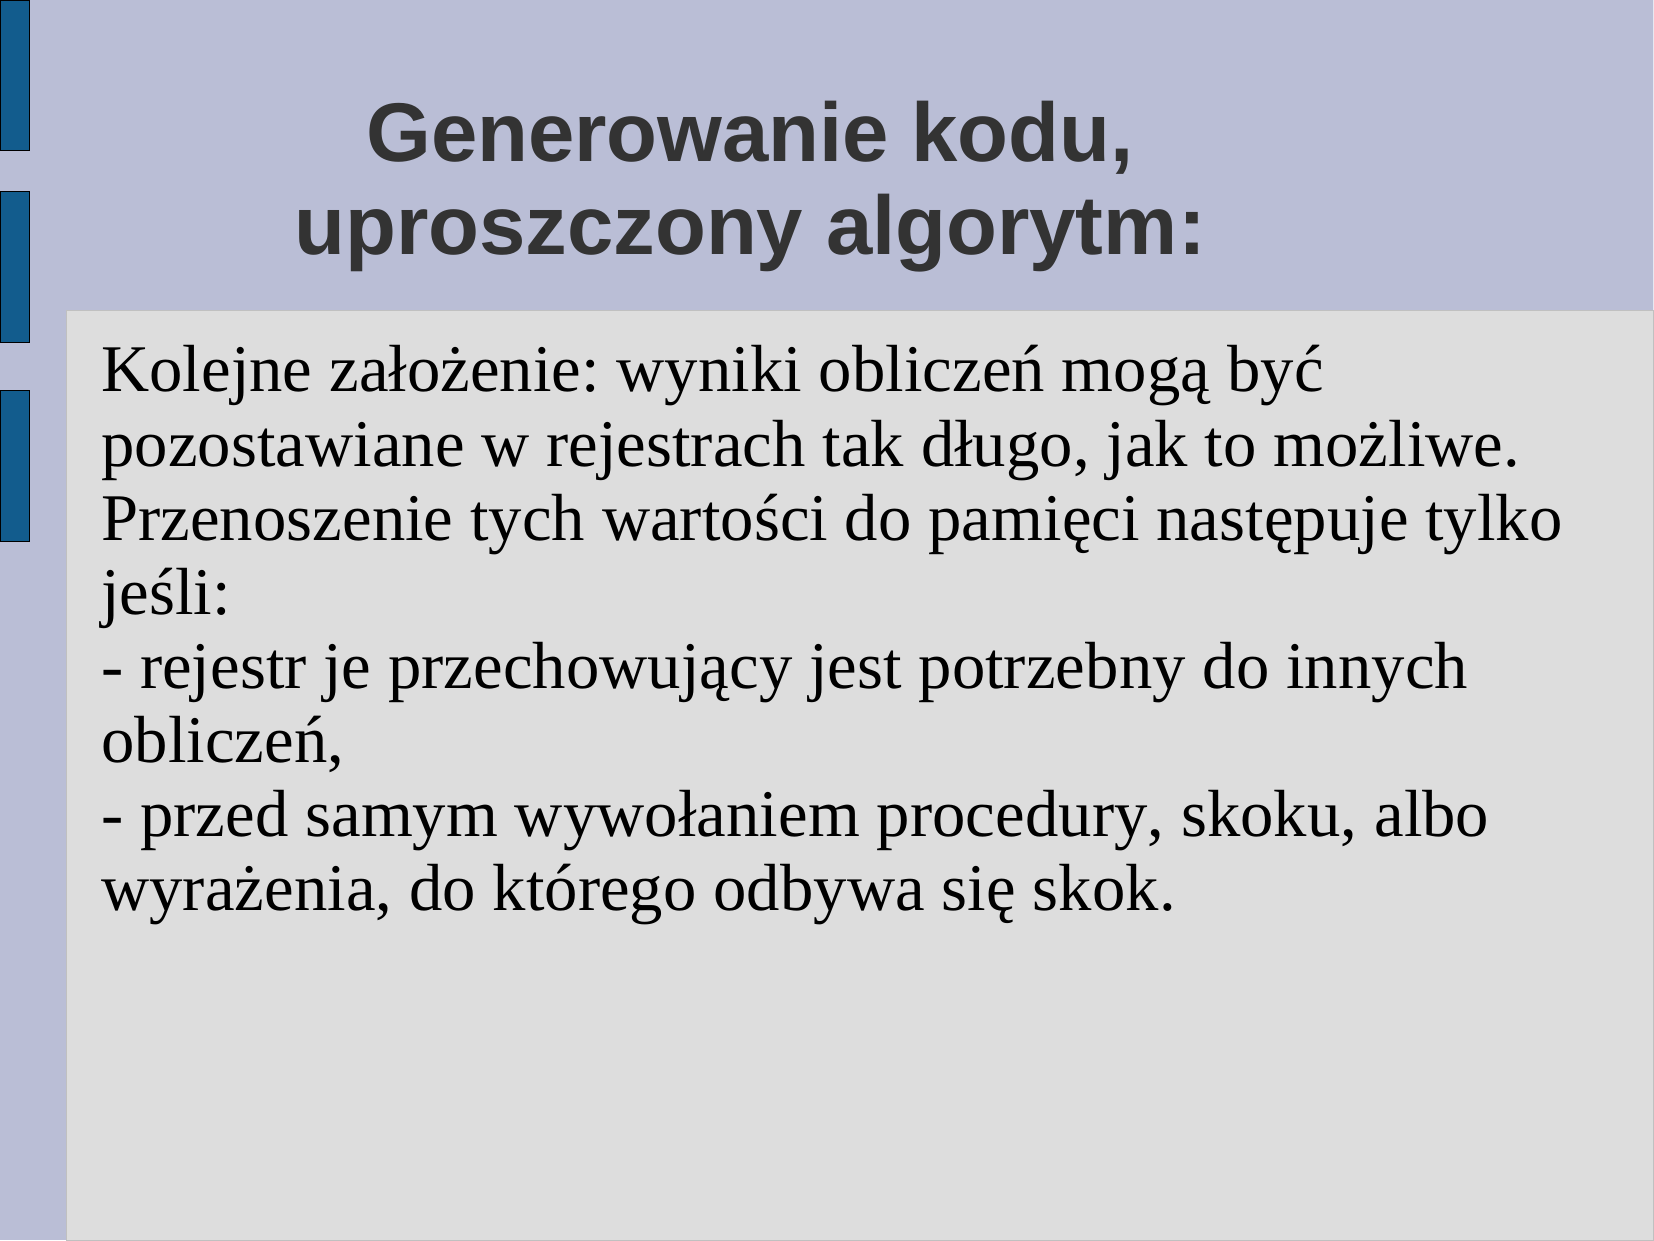

# Generowanie kodu, uproszczony algorytm:
Kolejne założenie: wyniki obliczeń mogą być pozostawiane w rejestrach tak długo, jak to możliwe. Przenoszenie tych wartości do pamięci następuje tylko jeśli:
- rejestr je przechowujący jest potrzebny do innych obliczeń,
- przed samym wywołaniem procedury, skoku, albo wyrażenia, do którego odbywa się skok.